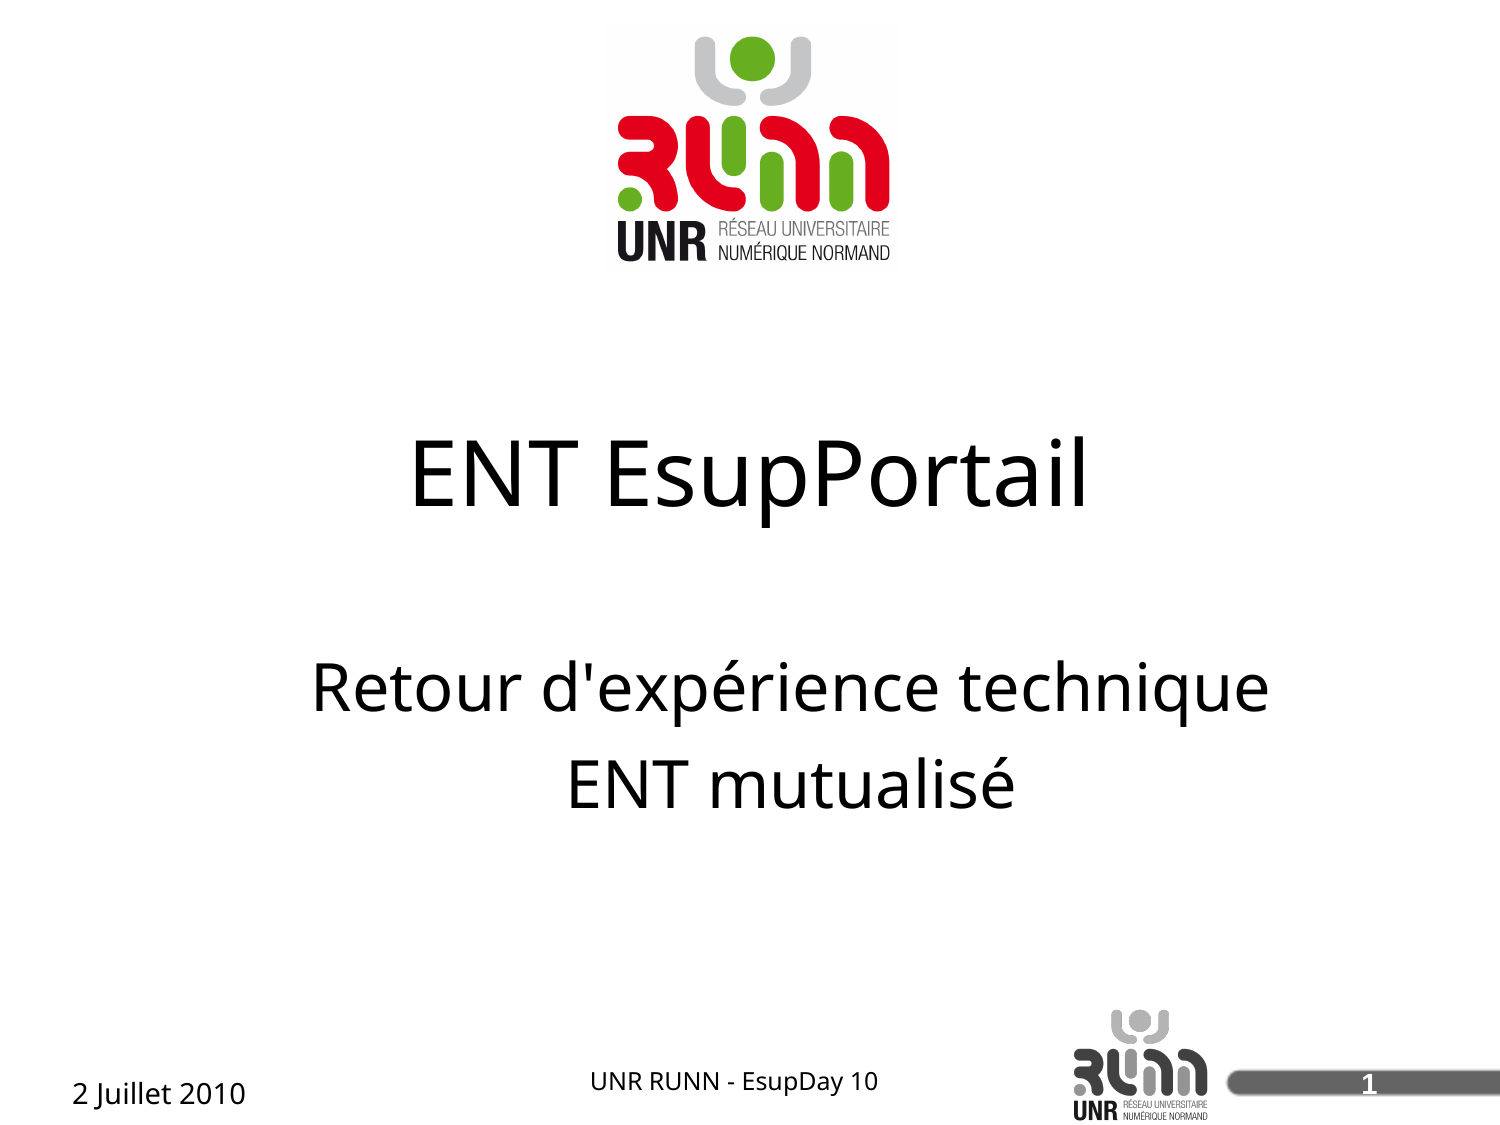

# ENT EsupPortail
Retour d'expérience technique
ENT mutualisé
UNR RUNN - EsupDay 10
2 Juillet 2010